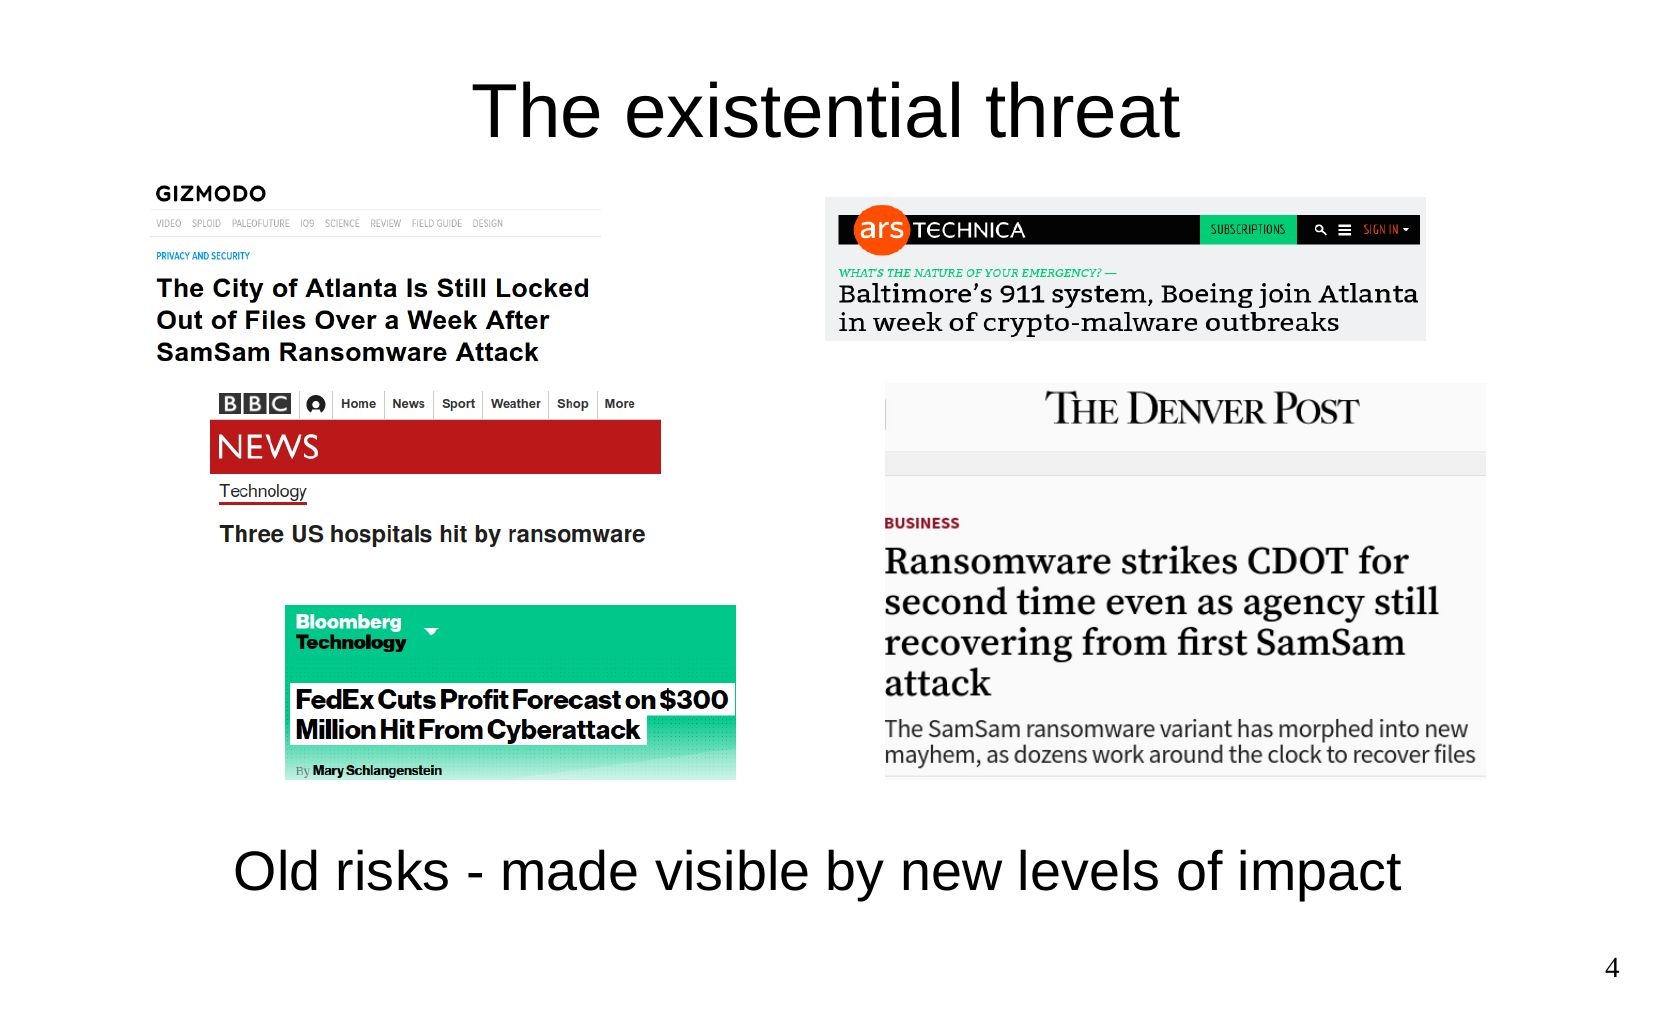

# The existential threat
Old risks - made visible by new levels of impact